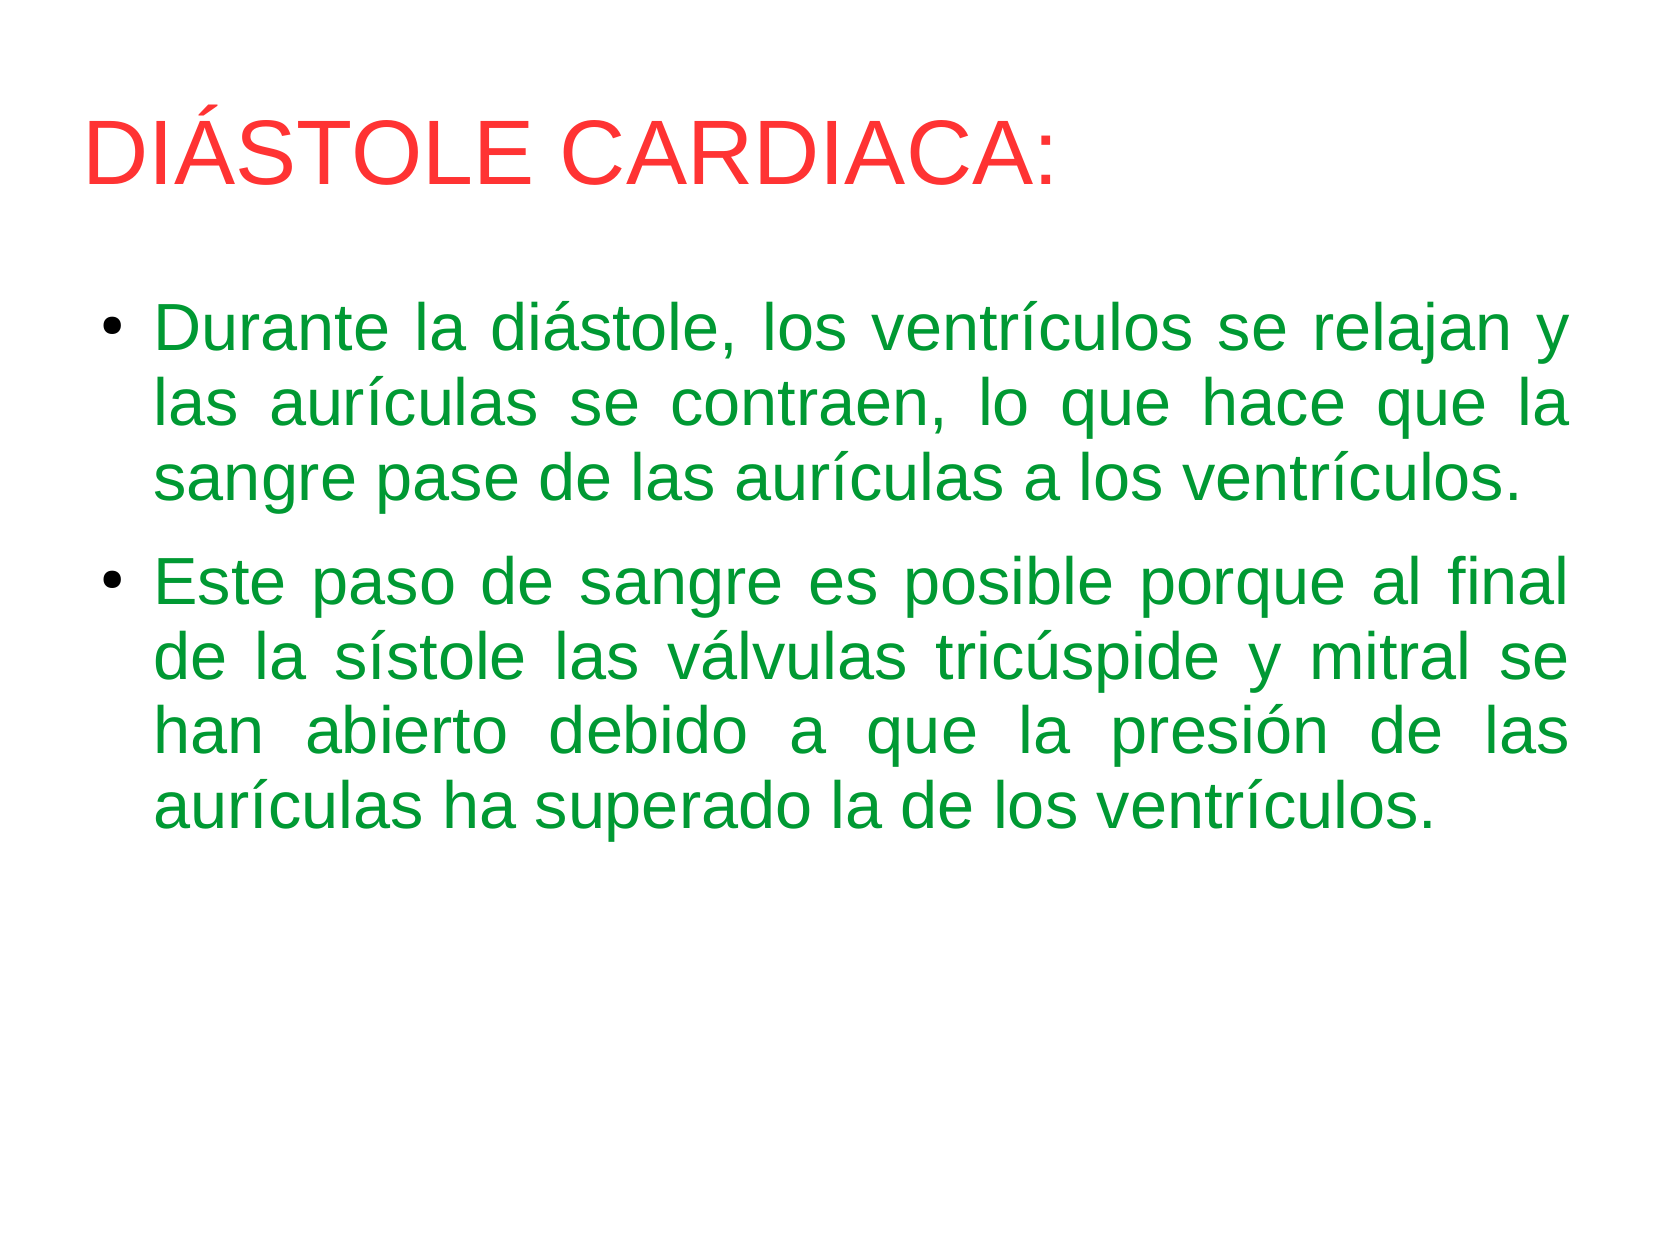

# DIÁSTOLE CARDIACA:
Durante la diástole, los ventrículos se relajan y las aurículas se contraen, lo que hace que la sangre pase de las aurículas a los ventrículos.
Este paso de sangre es posible porque al final de la sístole las válvulas tricúspide y mitral se han abierto debido a que la presión de las aurículas ha superado la de los ventrículos.